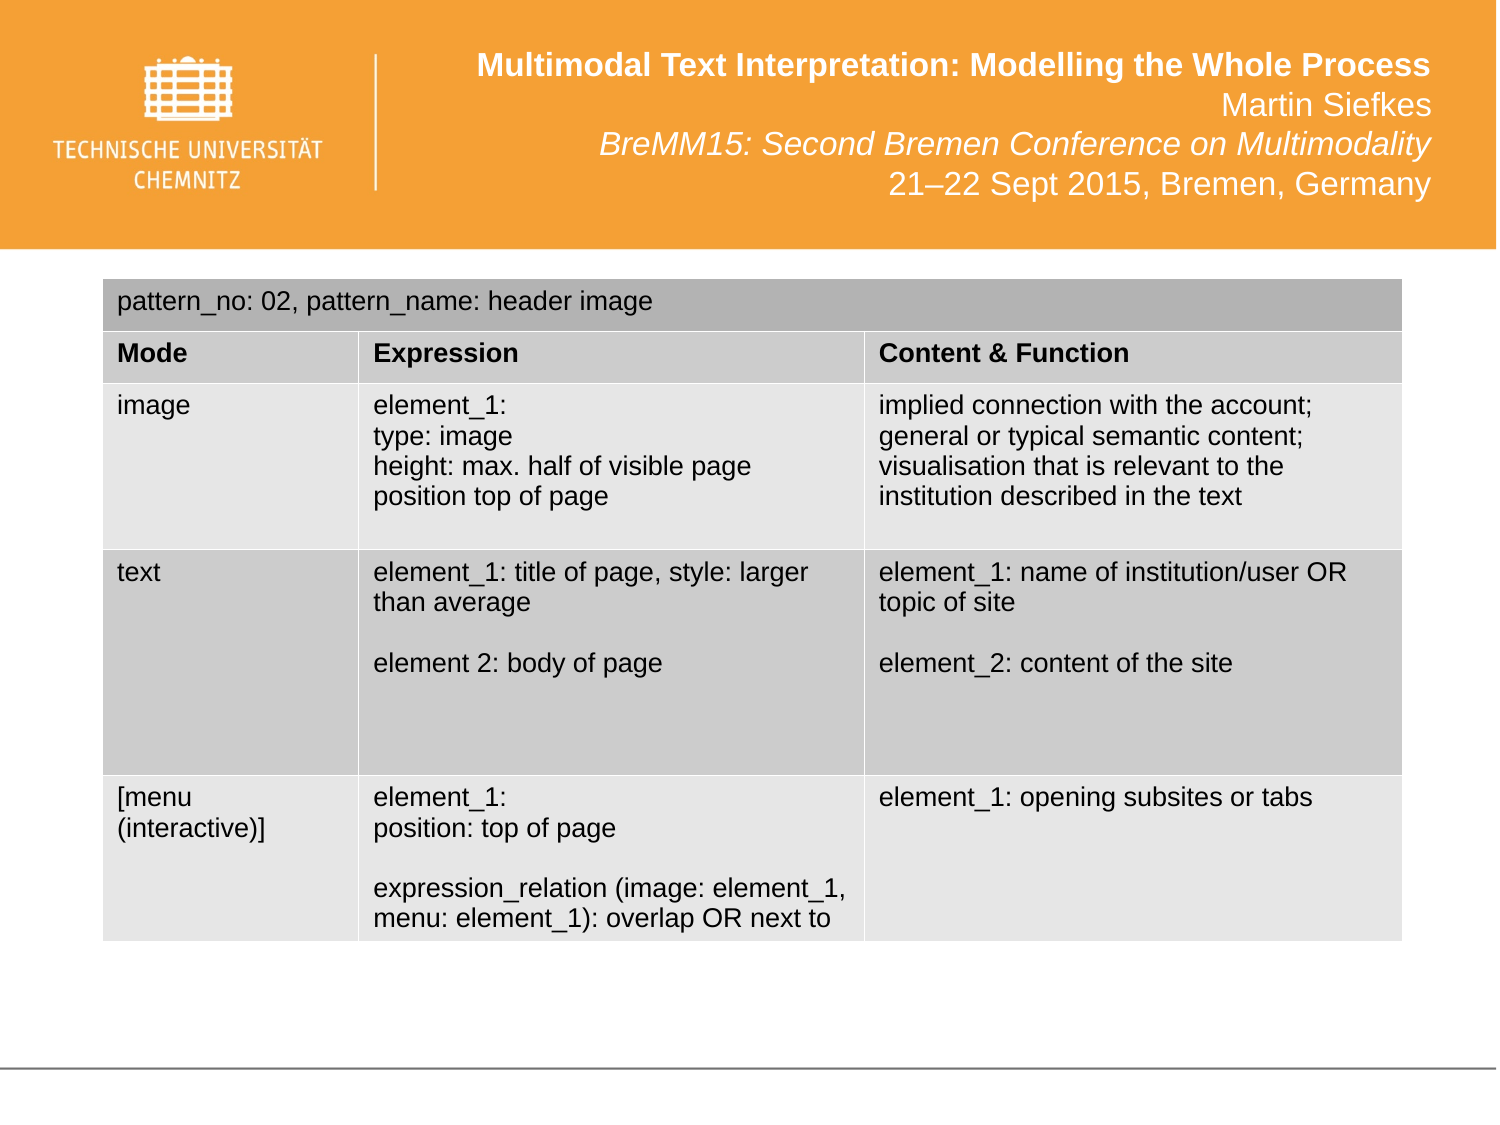

| pattern\_no: 02, pattern\_name: header image | | |
| --- | --- | --- |
| Mode | Expression | Content & Function |
| image | element\_1: type: image height: max. half of visible page position top of page | implied connection with the account; general or typical semantic content; visualisation that is relevant to the institution described in the text |
| text | element\_1: title of page, style: larger than average element 2: body of page | element\_1: name of institution/user OR topic of site element\_2: content of the site |
| [menu (interactive)] | element\_1: position: top of page expression\_relation (image: element\_1, menu: element\_1): overlap OR next to | element\_1: opening subsites or tabs |